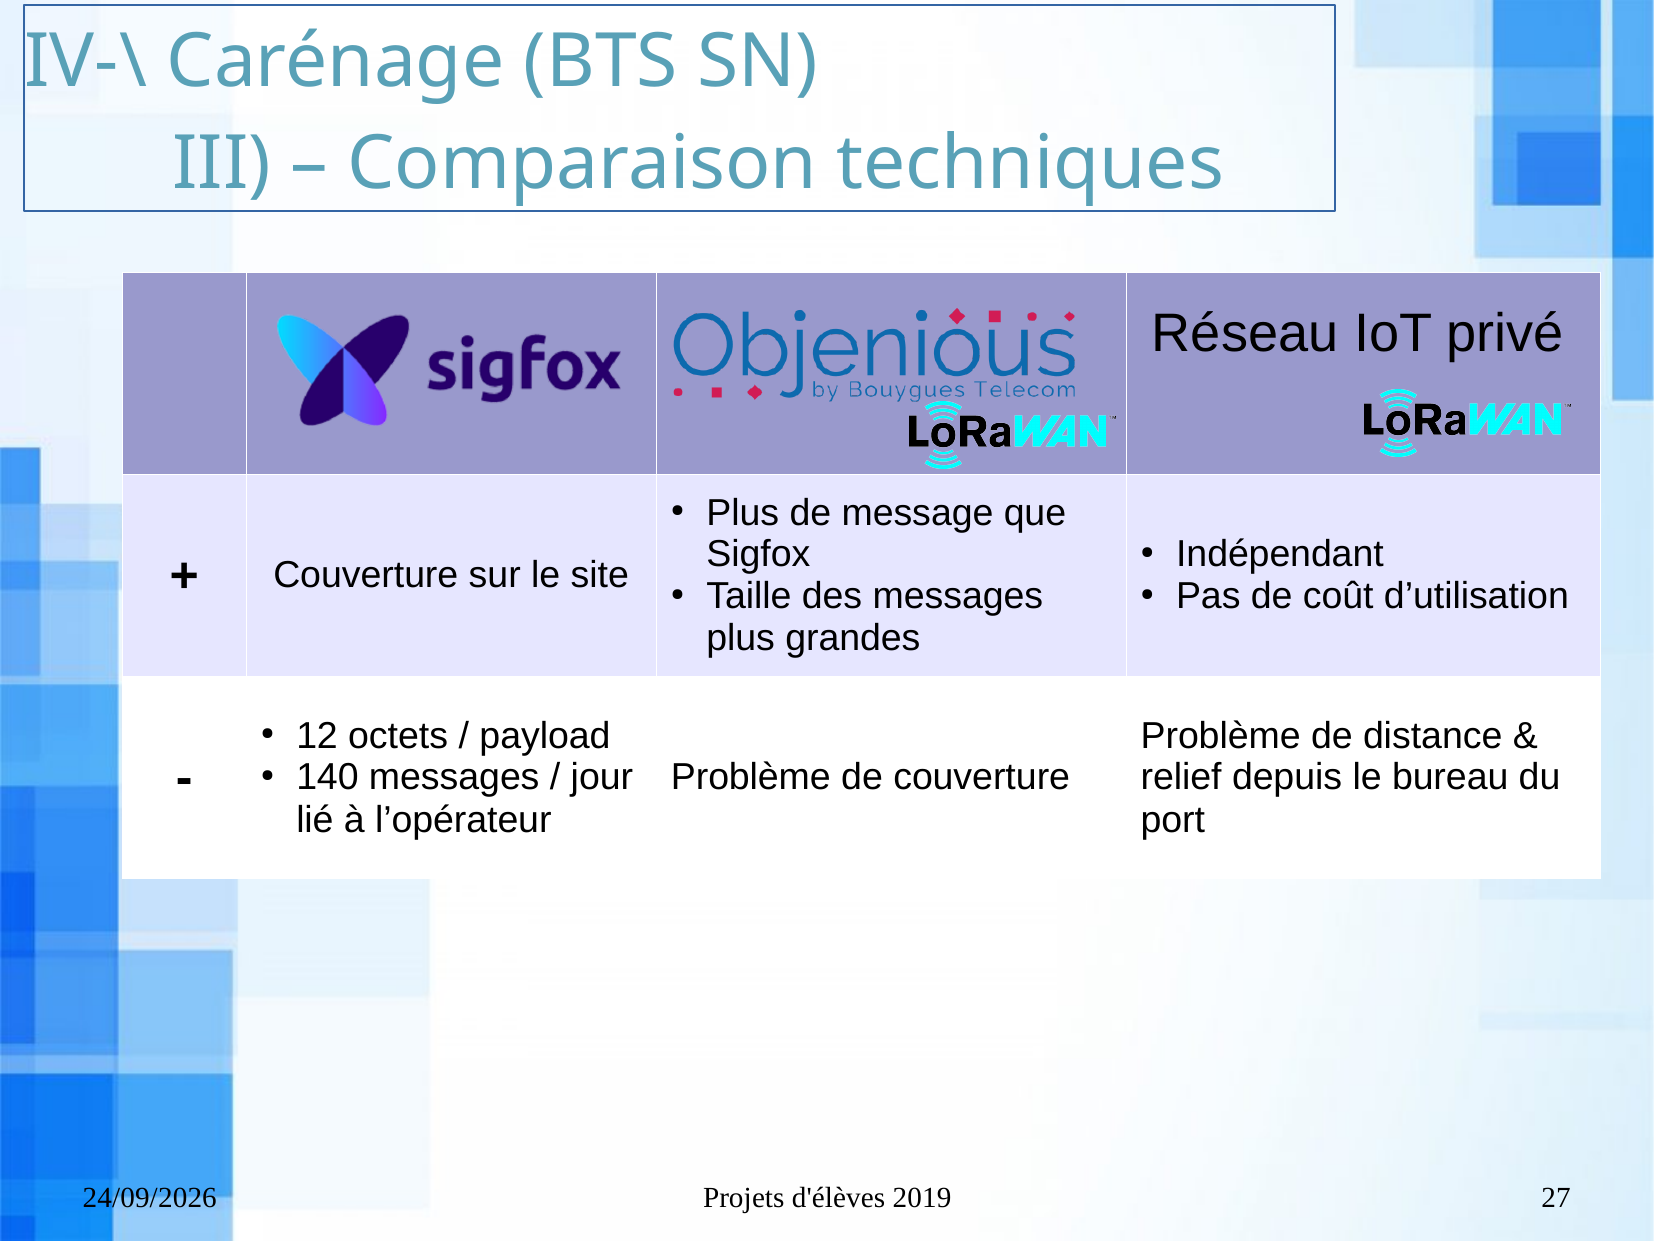

# IV-\ Carénage (BTS SN) III) – Comparaison techniques
| | | | |
| --- | --- | --- | --- |
| + | Couverture sur le site | Plus de message que Sigfox Taille des messages plus grandes | Indépendant Pas de coût d’utilisation |
| - | 12 octets / payload 140 messages / jour lié à l’opérateur | Problème de couverture | Problème de distance & relief depuis le bureau du port |
Réseau IoT privé
Projets d'élèves 2019
27